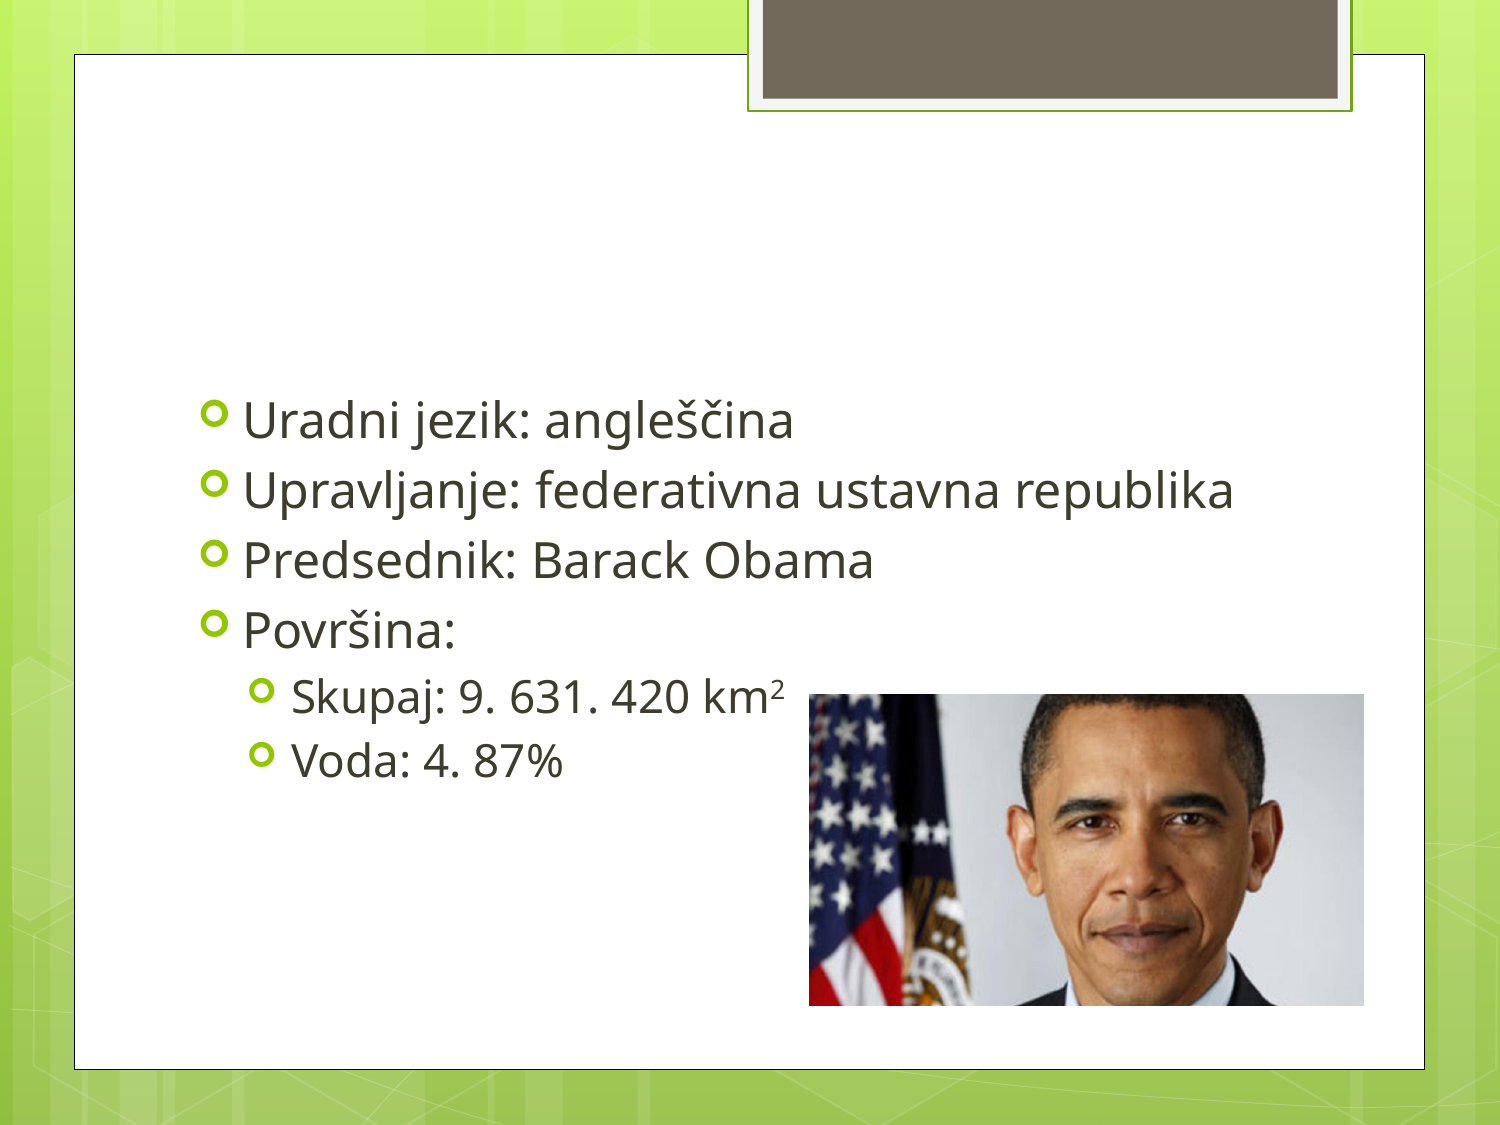

#
Uradni jezik: angleščina
Upravljanje: federativna ustavna republika
Predsednik: Barack Obama
Površina:
Skupaj: 9. 631. 420 km2
Voda: 4. 87%